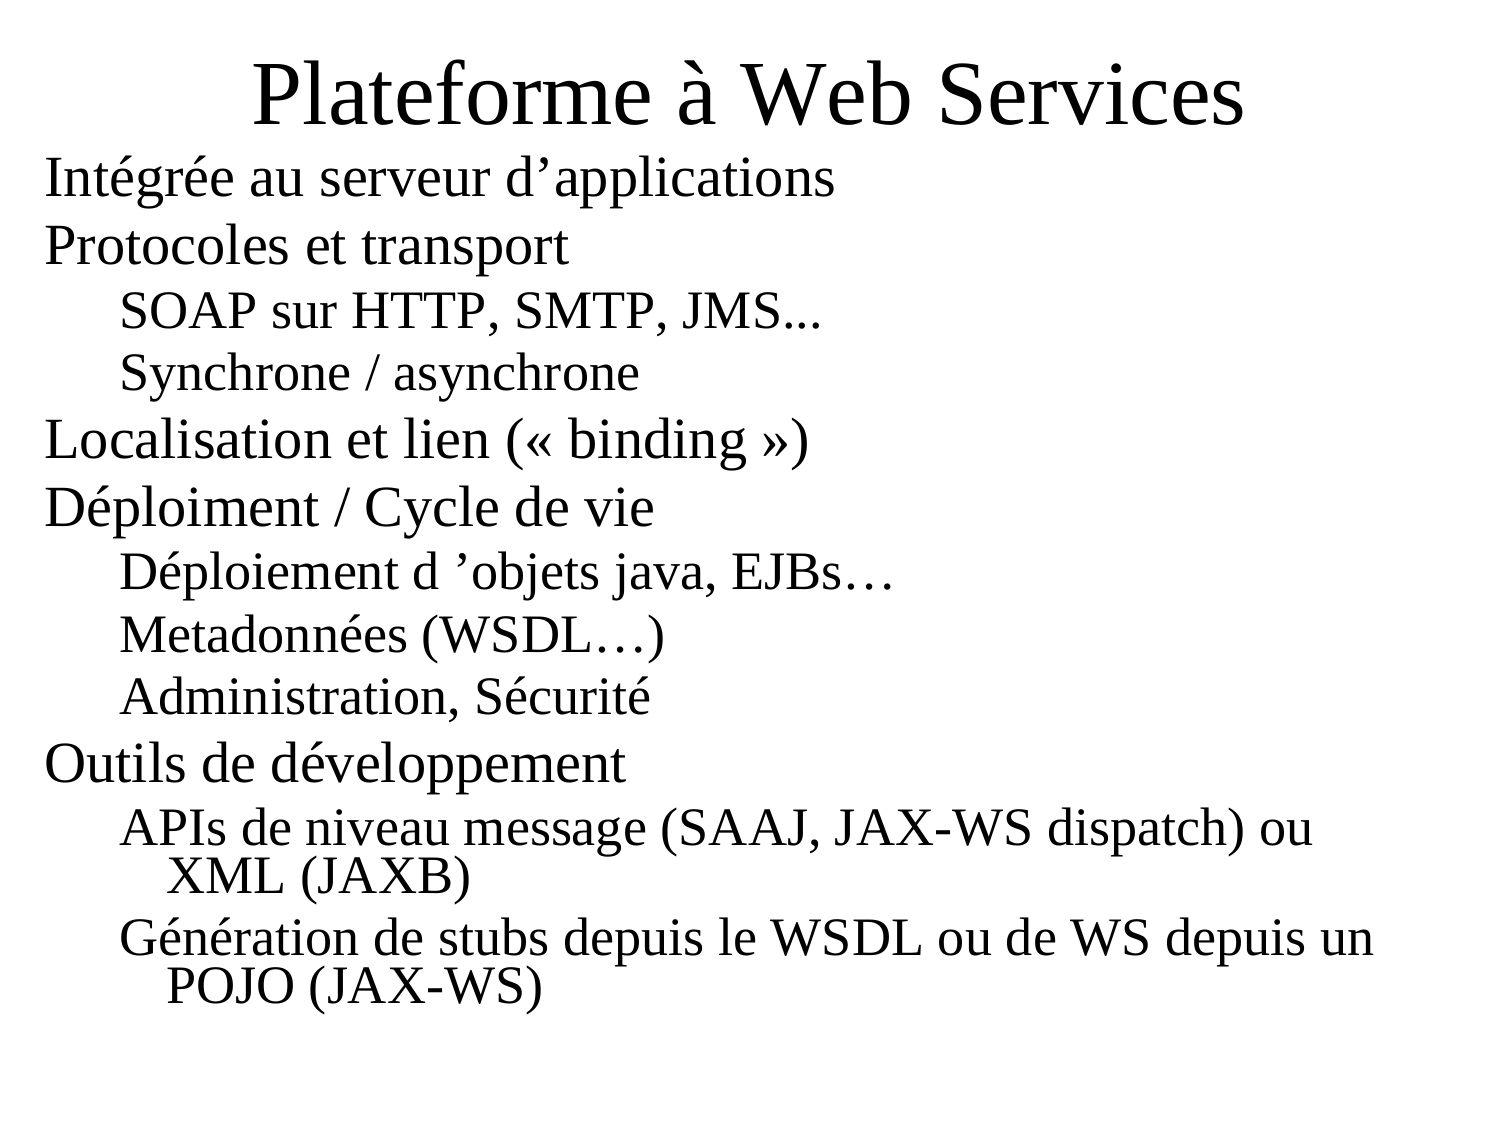

# Plateforme à Web Services
Intégrée au serveur d’applications
Protocoles et transport
SOAP sur HTTP, SMTP, JMS...
Synchrone / asynchrone
Localisation et lien (« binding »)
Déploiment / Cycle de vie
Déploiement d ’objets java, EJBs…
Metadonnées (WSDL…)
Administration, Sécurité
Outils de développement
APIs de niveau message (SAAJ, JAX-WS dispatch) ou XML (JAXB)
Génération de stubs depuis le WSDL ou de WS depuis un POJO (JAX-WS)